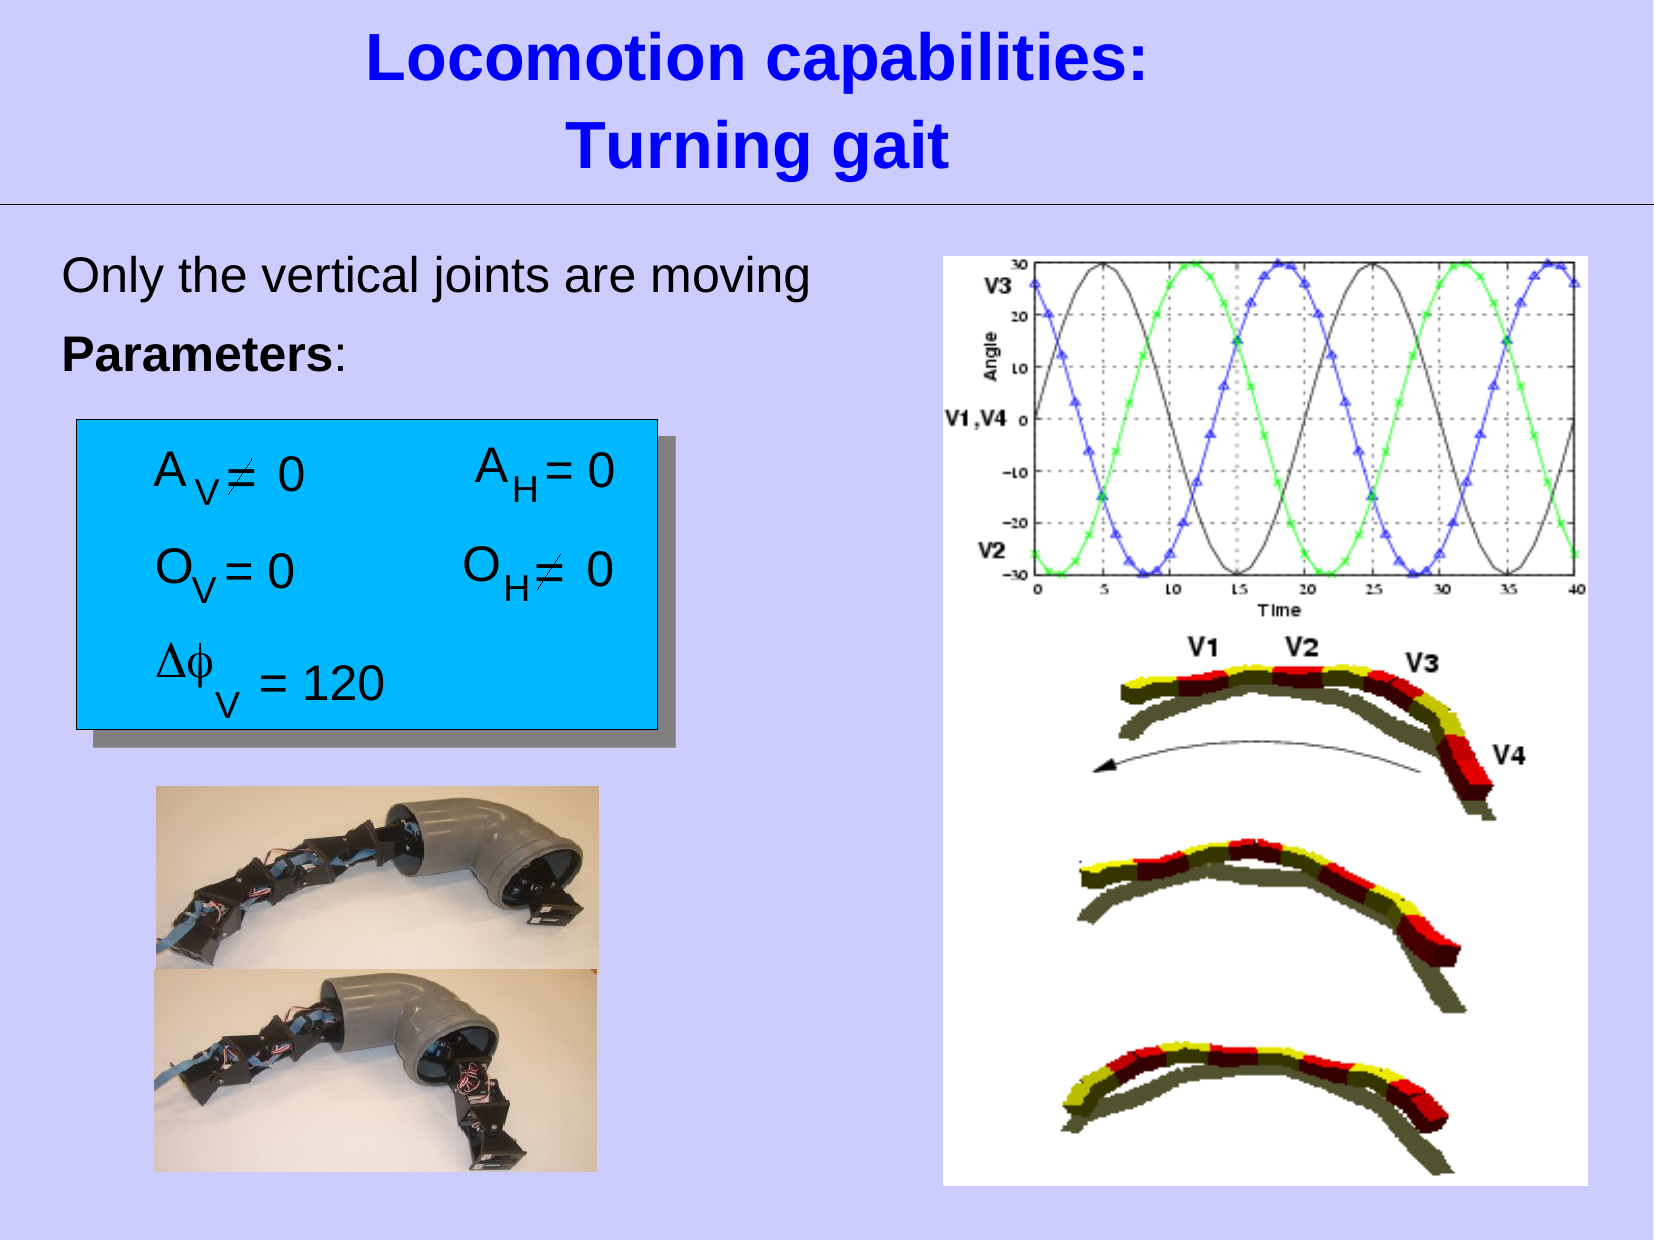

# Locomotion capabilities: Turning gait
 Only the vertical joints are moving
 Parameters:
A
H
= 0
A
V
0
=
O
H
0
=
O
V
= 0
Df
V
= 120